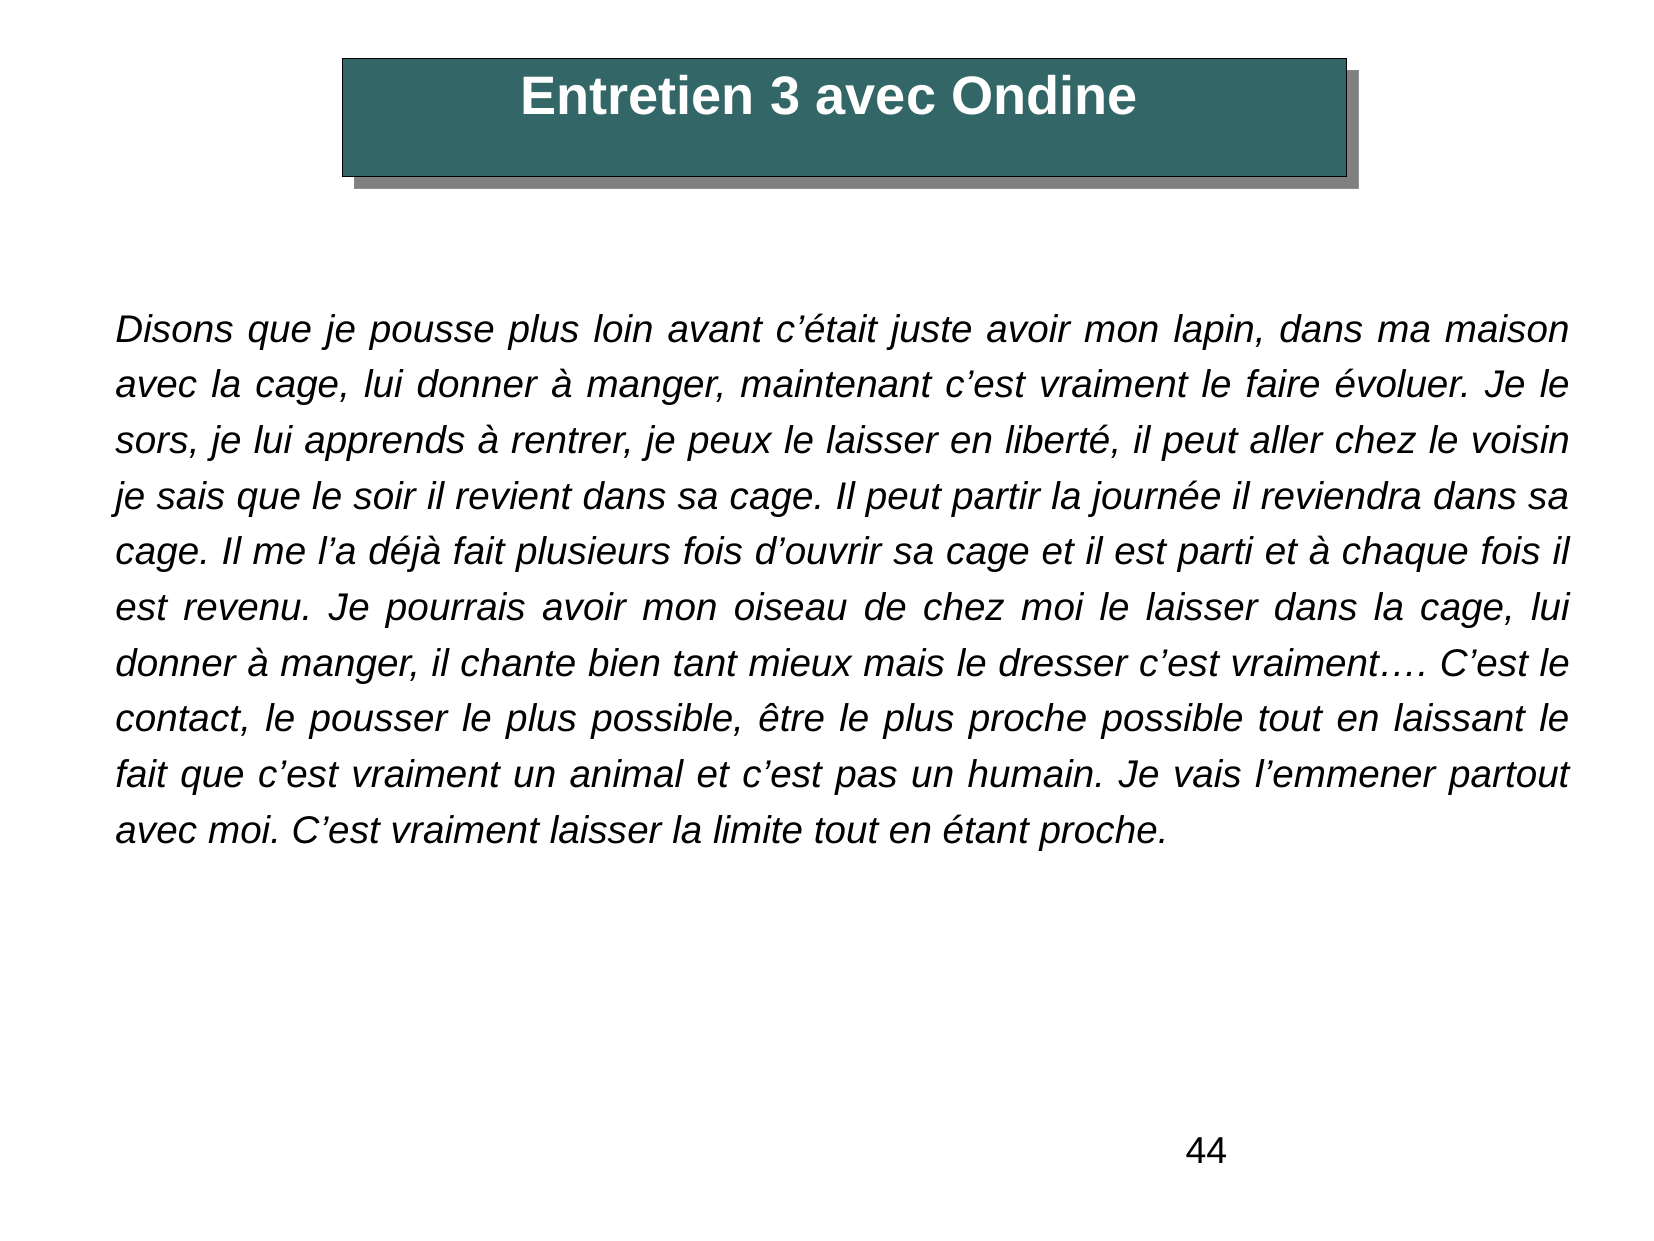

#
Entretien 3 avec Ondine
Disons que je pousse plus loin avant c’était juste avoir mon lapin, dans ma maison avec la cage, lui donner à manger, maintenant c’est vraiment le faire évoluer. Je le sors, je lui apprends à rentrer, je peux le laisser en liberté, il peut aller chez le voisin je sais que le soir il revient dans sa cage. Il peut partir la journée il reviendra dans sa cage. Il me l’a déjà fait plusieurs fois d’ouvrir sa cage et il est parti et à chaque fois il est revenu. Je pourrais avoir mon oiseau de chez moi le laisser dans la cage, lui donner à manger, il chante bien tant mieux mais le dresser c’est vraiment…. C’est le contact, le pousser le plus possible, être le plus proche possible tout en laissant le fait que c’est vraiment un animal et c’est pas un humain. Je vais l’emmener partout avec moi. C’est vraiment laisser la limite tout en étant proche.
44